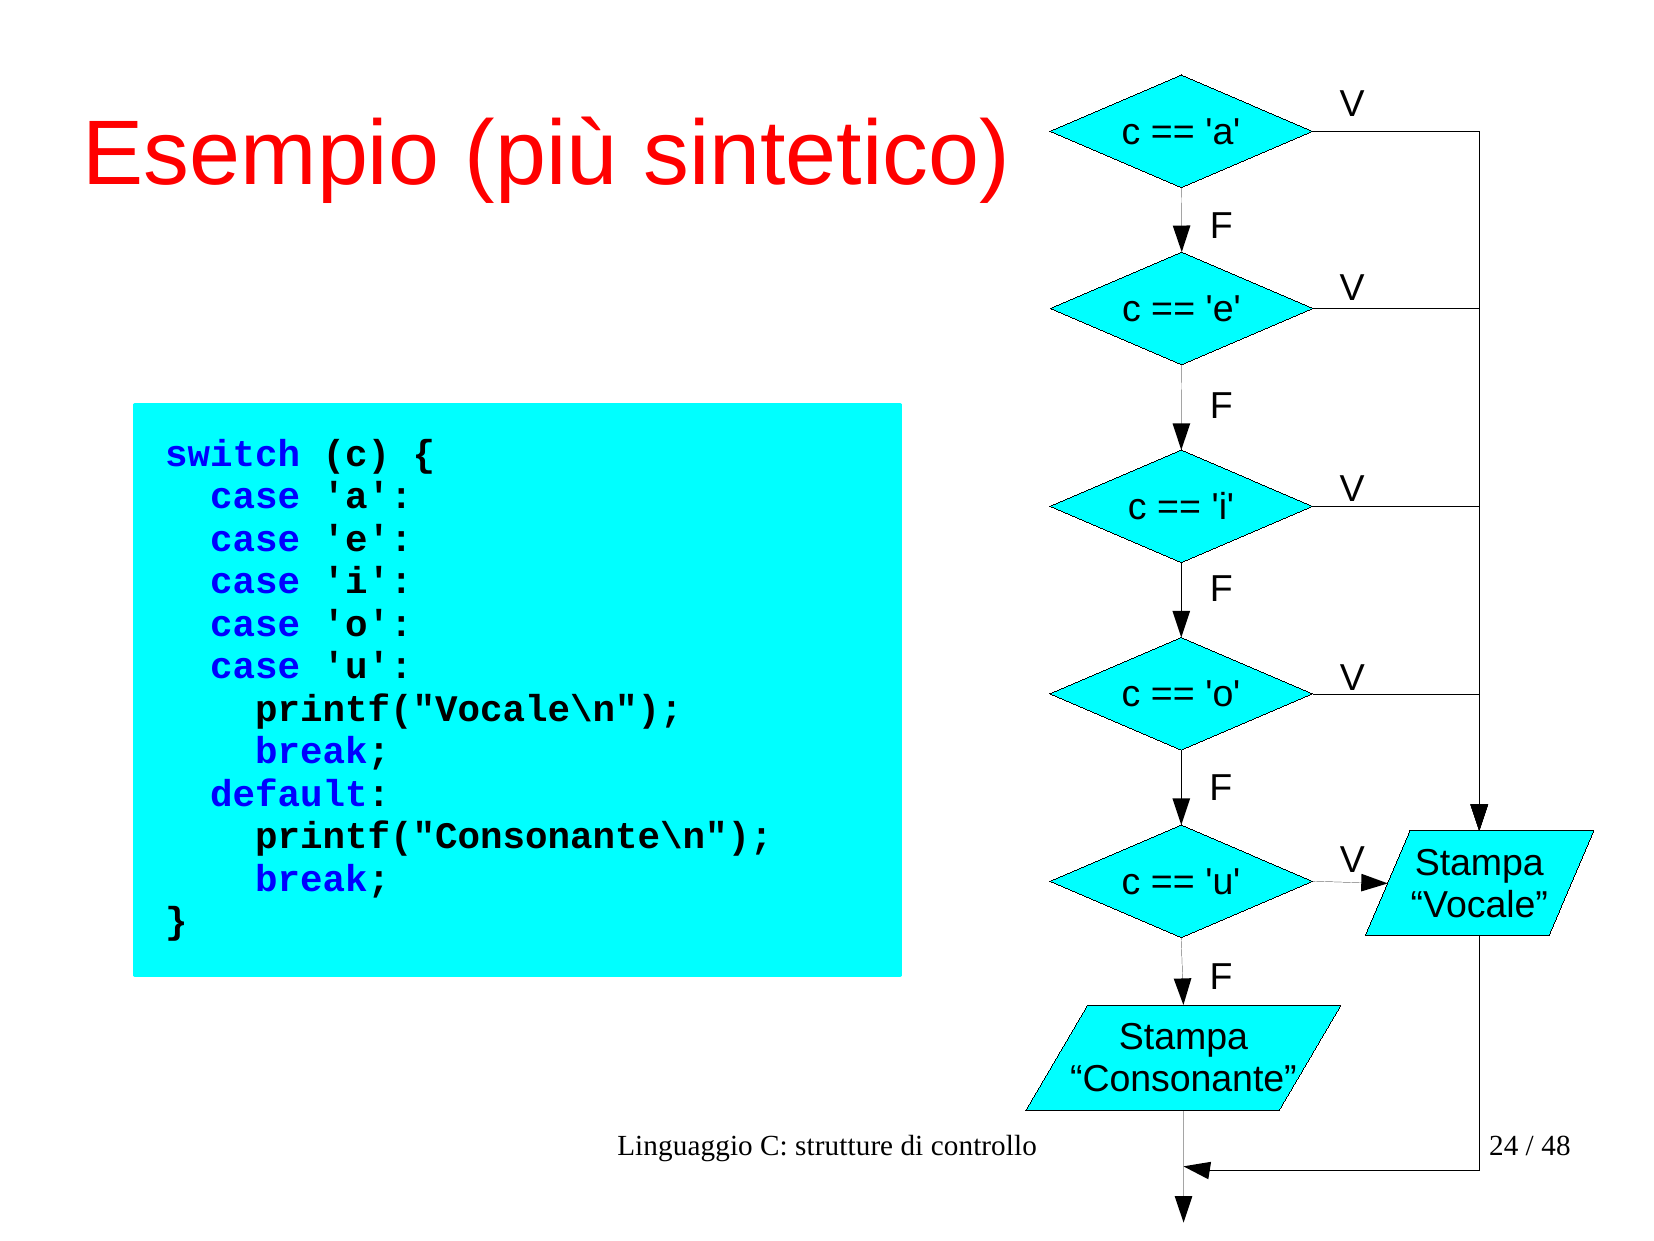

# Esempio (più sintetico)
c == 'a'
V
F
c == 'e'
V
F
switch (c) {
 case 'a':
 case 'e':
 case 'i':
 case 'o':
 case 'u':
 printf("Vocale\n");
 break;
 default:
 printf("Consonante\n");
 break;
}
c == 'i'
V
F
c == 'o'
V
F
c == 'u'
Stampa
“Vocale”
V
F
Stampa
“Consonante”
Linguaggio C: strutture di controllo
24